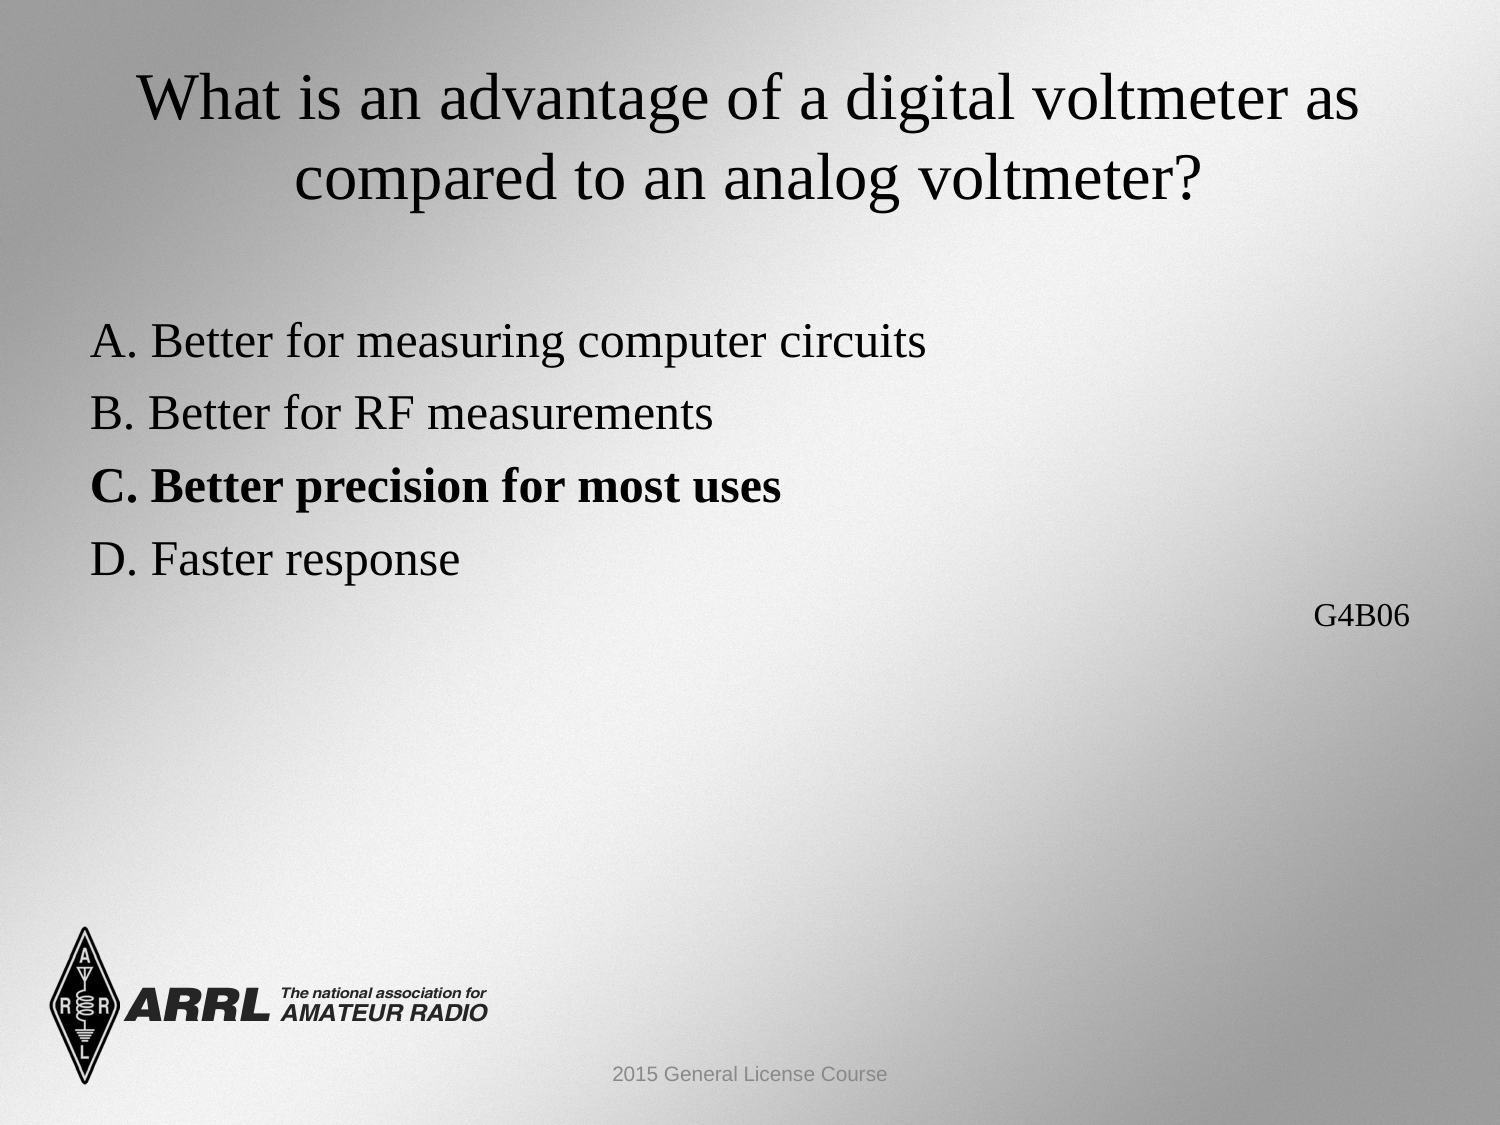

# What is an advantage of a digital voltmeter as compared to an analog voltmeter?
A. Better for measuring computer circuits
B. Better for RF measurements
C. Better precision for most uses
D. Faster response
 G4B06
2015 General License Course